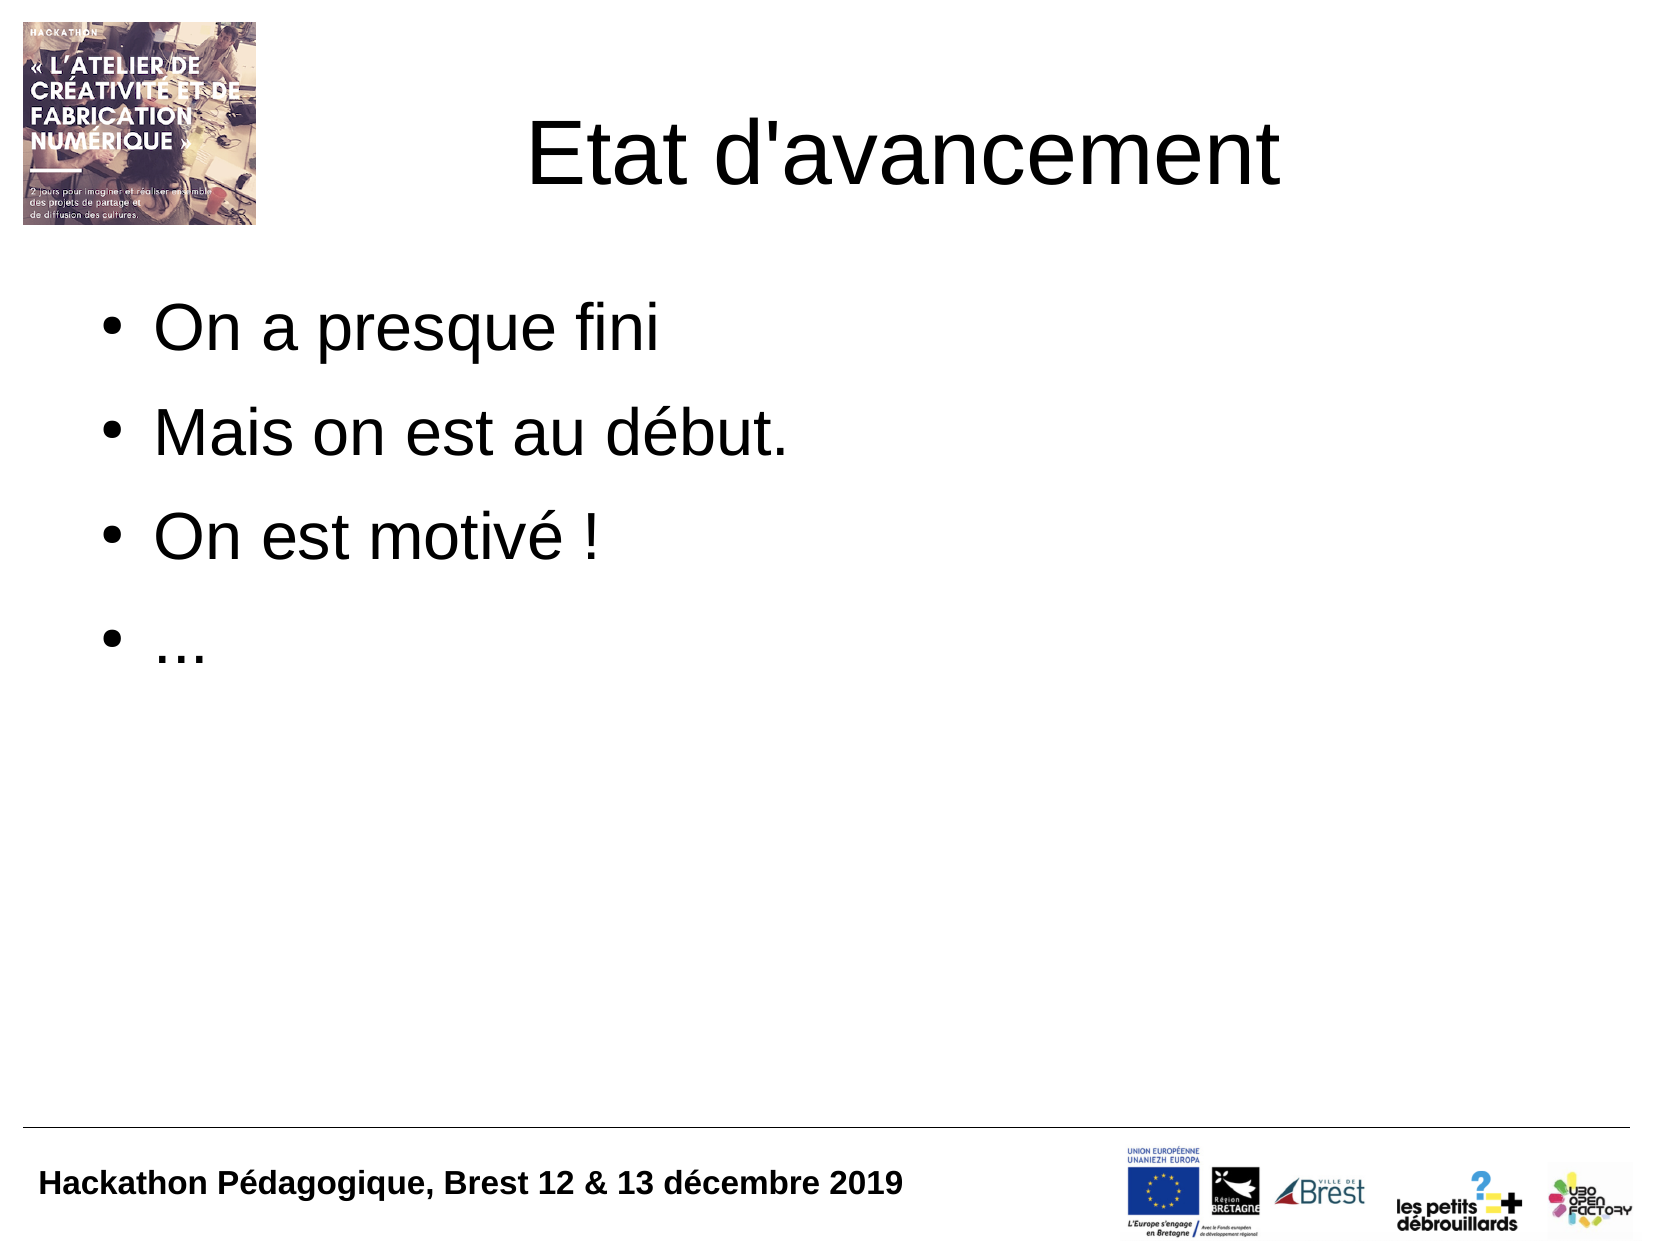

# Etat d'avancement
On a presque fini
Mais on est au début.
On est motivé !
...
Hackathon Pédagogique, Brest 12 & 13 décembre 2019